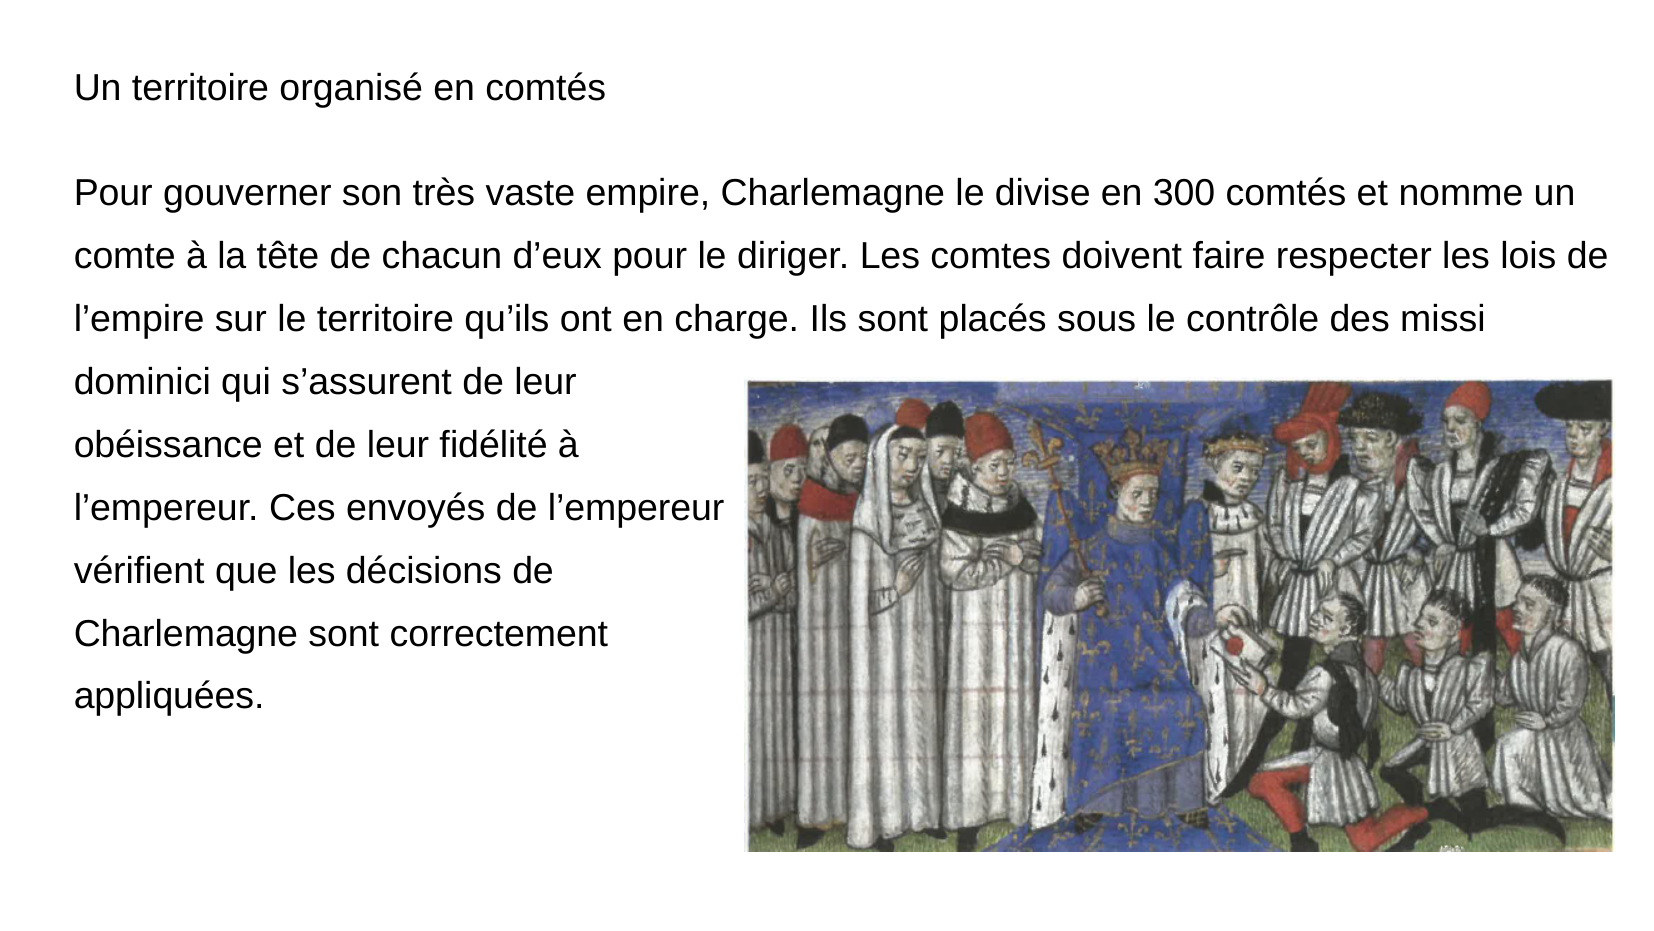

Un territoire organisé en comtés
Pour gouverner son très vaste empire, Charlemagne le divise en 300 comtés et nomme un comte à la tête de chacun d’eux pour le diriger. Les comtes doivent faire respecter les lois de l’empire sur le territoire qu’ils ont en charge. Ils sont placés sous le contrôle des missi dominici qui s’assurent de leur
obéissance et de leur fidélité à
l’empereur. Ces envoyés de l’empereur
vérifient que les décisions de
Charlemagne sont correctement
appliquées.